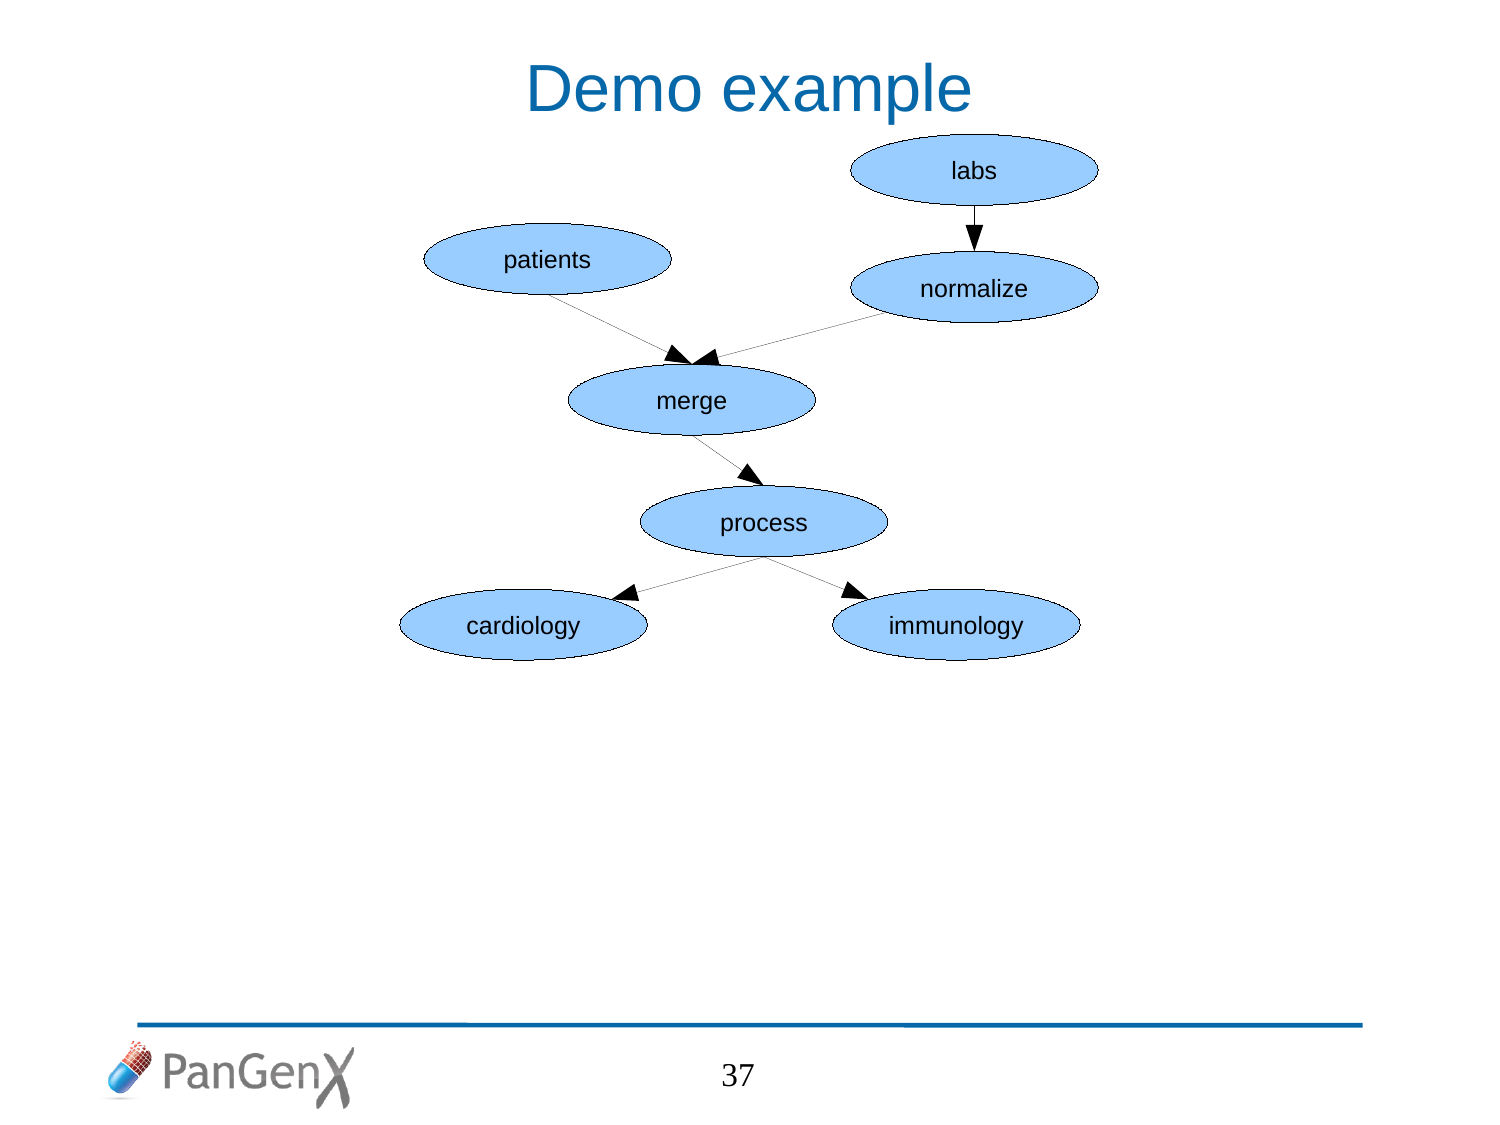

# Demo example
labs
patients
normalize
merge
process
cardiology
immunology
37